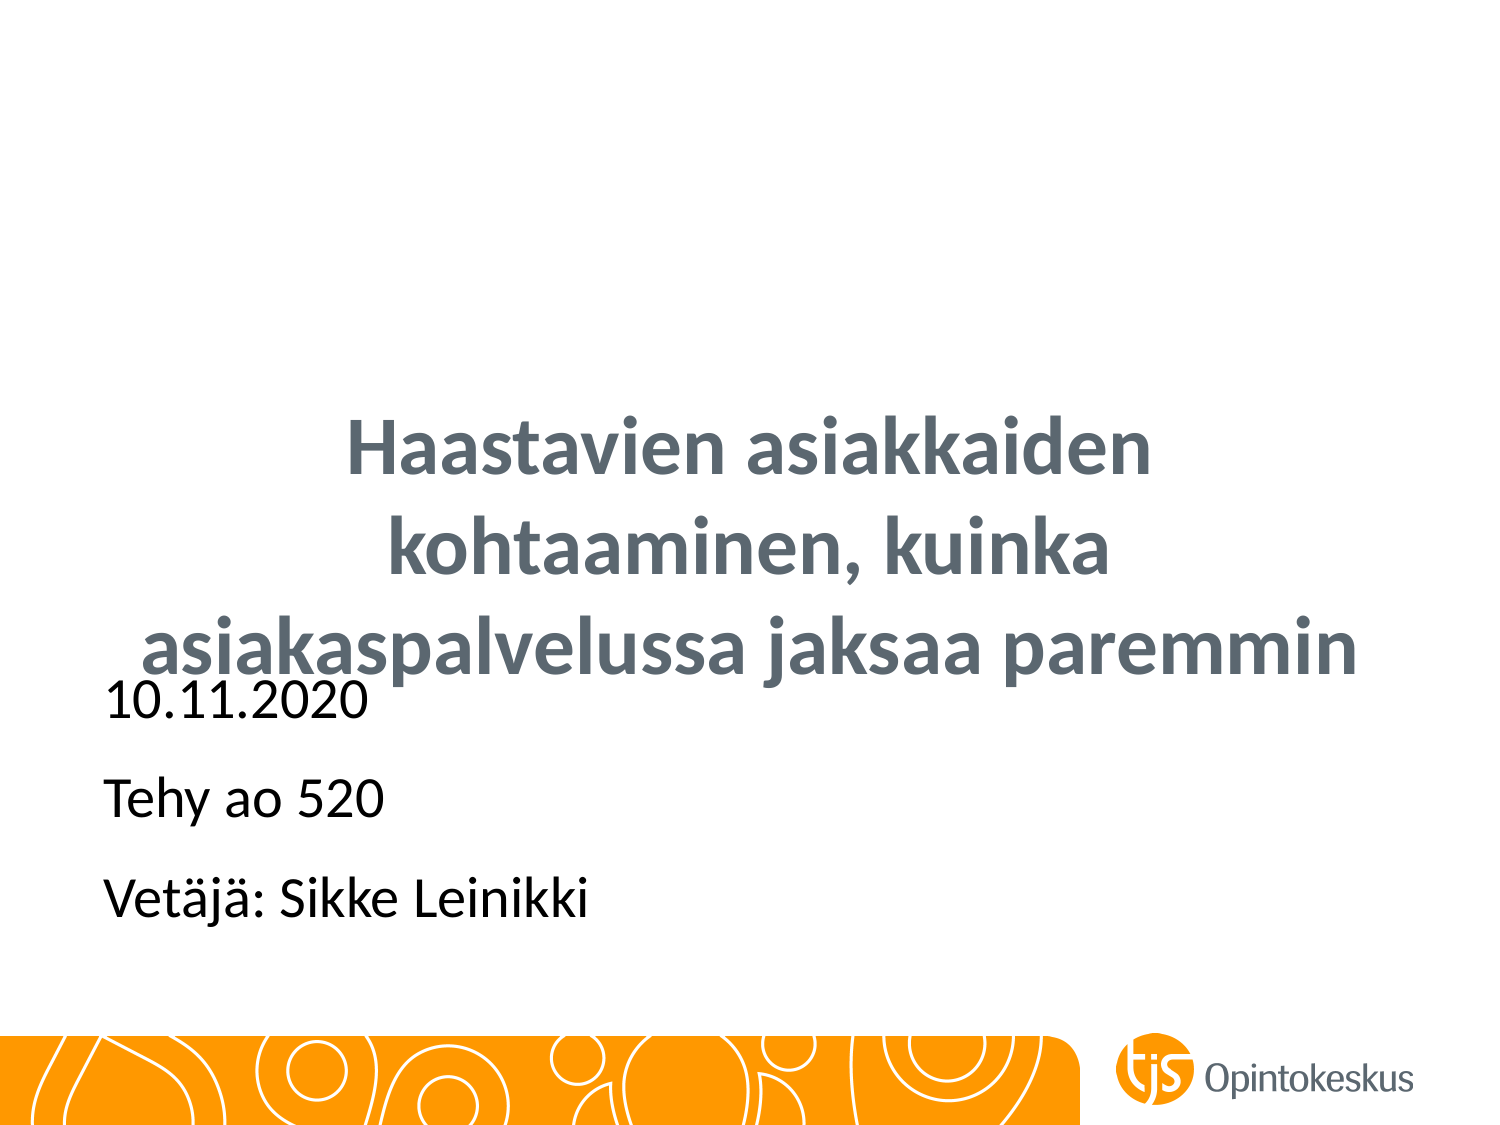

Haastavien asiakkaiden kohtaaminen, kuinka asiakaspalvelussa jaksaa paremmin
# 10.11.2020
Tehy ao 520
Vetäjä: Sikke Leinikki